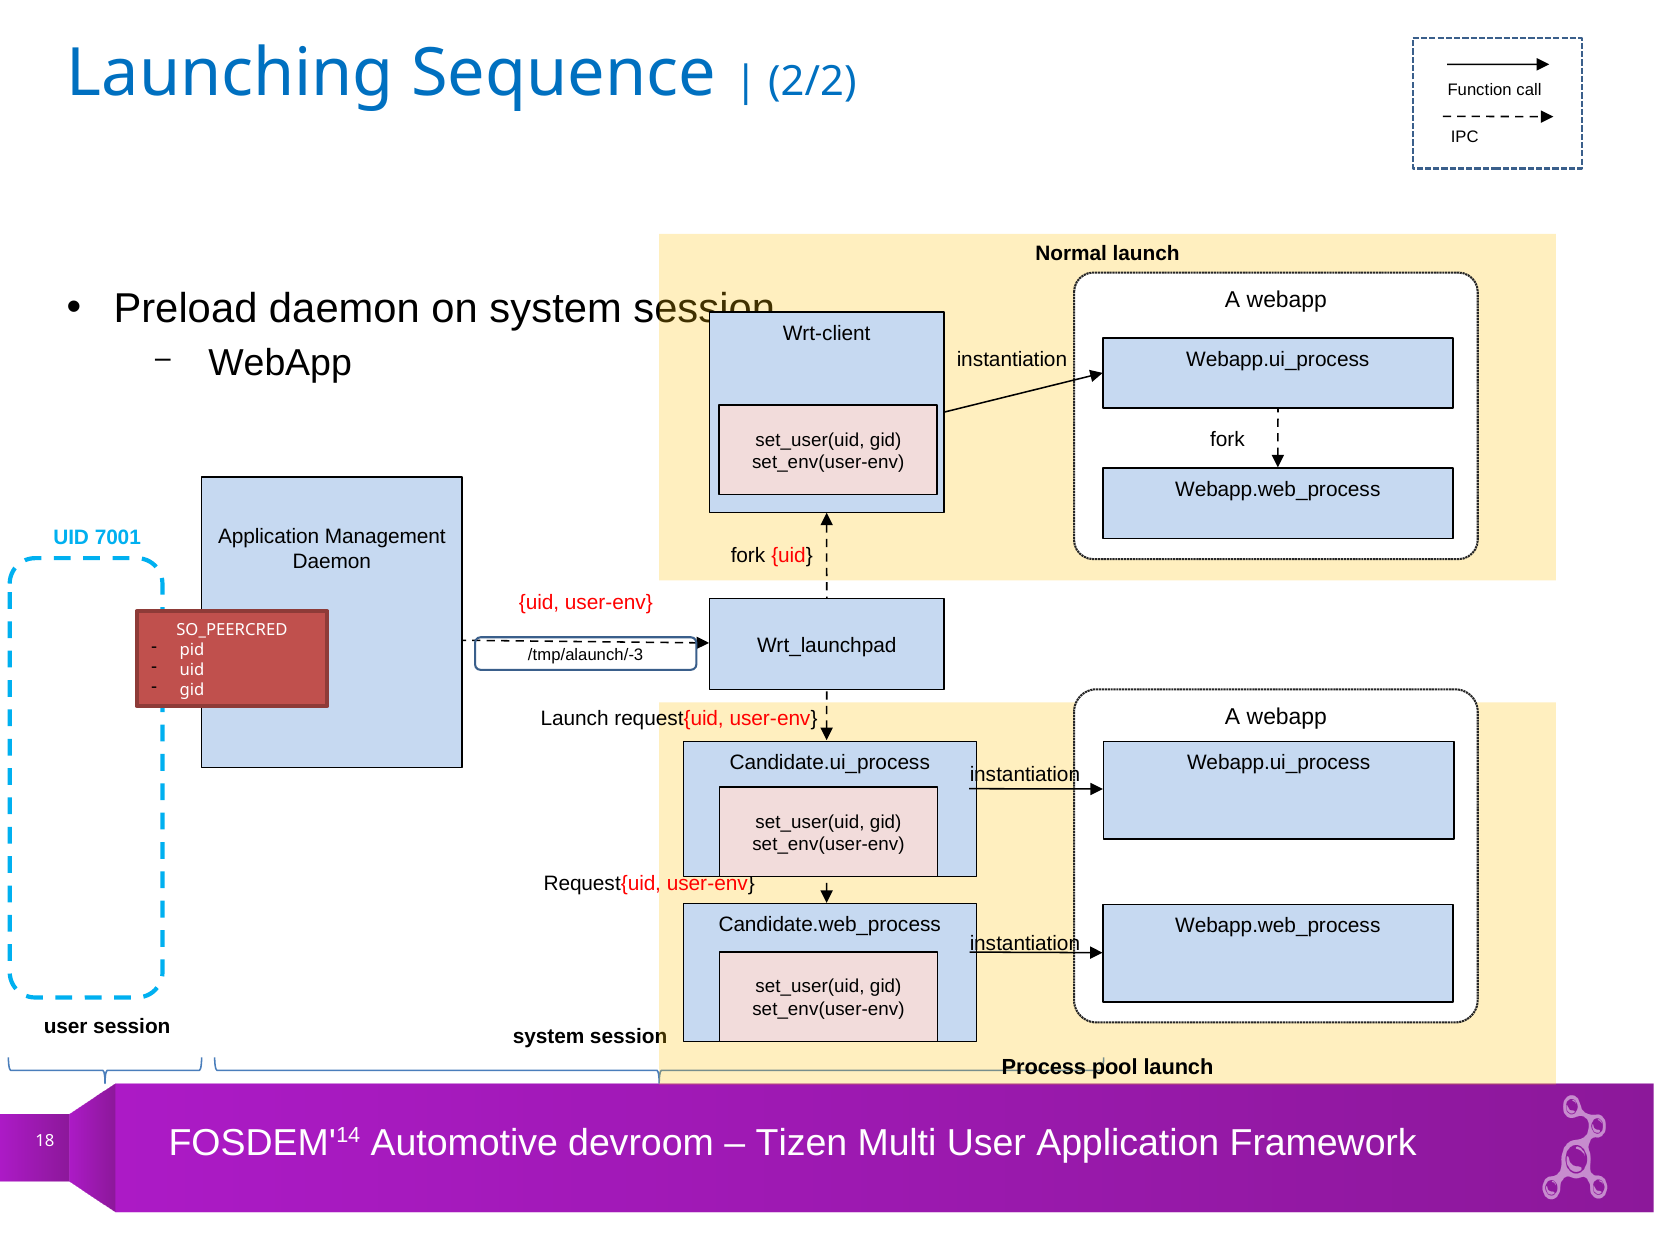

Launching Sequence | (2/2)
Function call
IPC
Normal launch
A webapp
# Preload daemon on system session
WebApp
Wrt-client
Webapp.ui_process
instantiation
set_user(uid, gid)
set_env(user-env)
fork
Webapp.web_process
Application Management Daemon
UID 7001
fork {uid}
{uid, user-env}
Wrt_launchpad
SO_PEERCRED
pid
uid
gid
/tmp/alaunch/-3
A webapp
Launch request{uid, user-env}
Process pool launch
Candidate.ui_process
Webapp.ui_process
instantiation
set_user(uid, gid)
set_env(user-env)
Request{uid, user-env}
Candidate.web_process
Webapp.web_process
instantiation
set_user(uid, gid)
set_env(user-env)
user session
system session